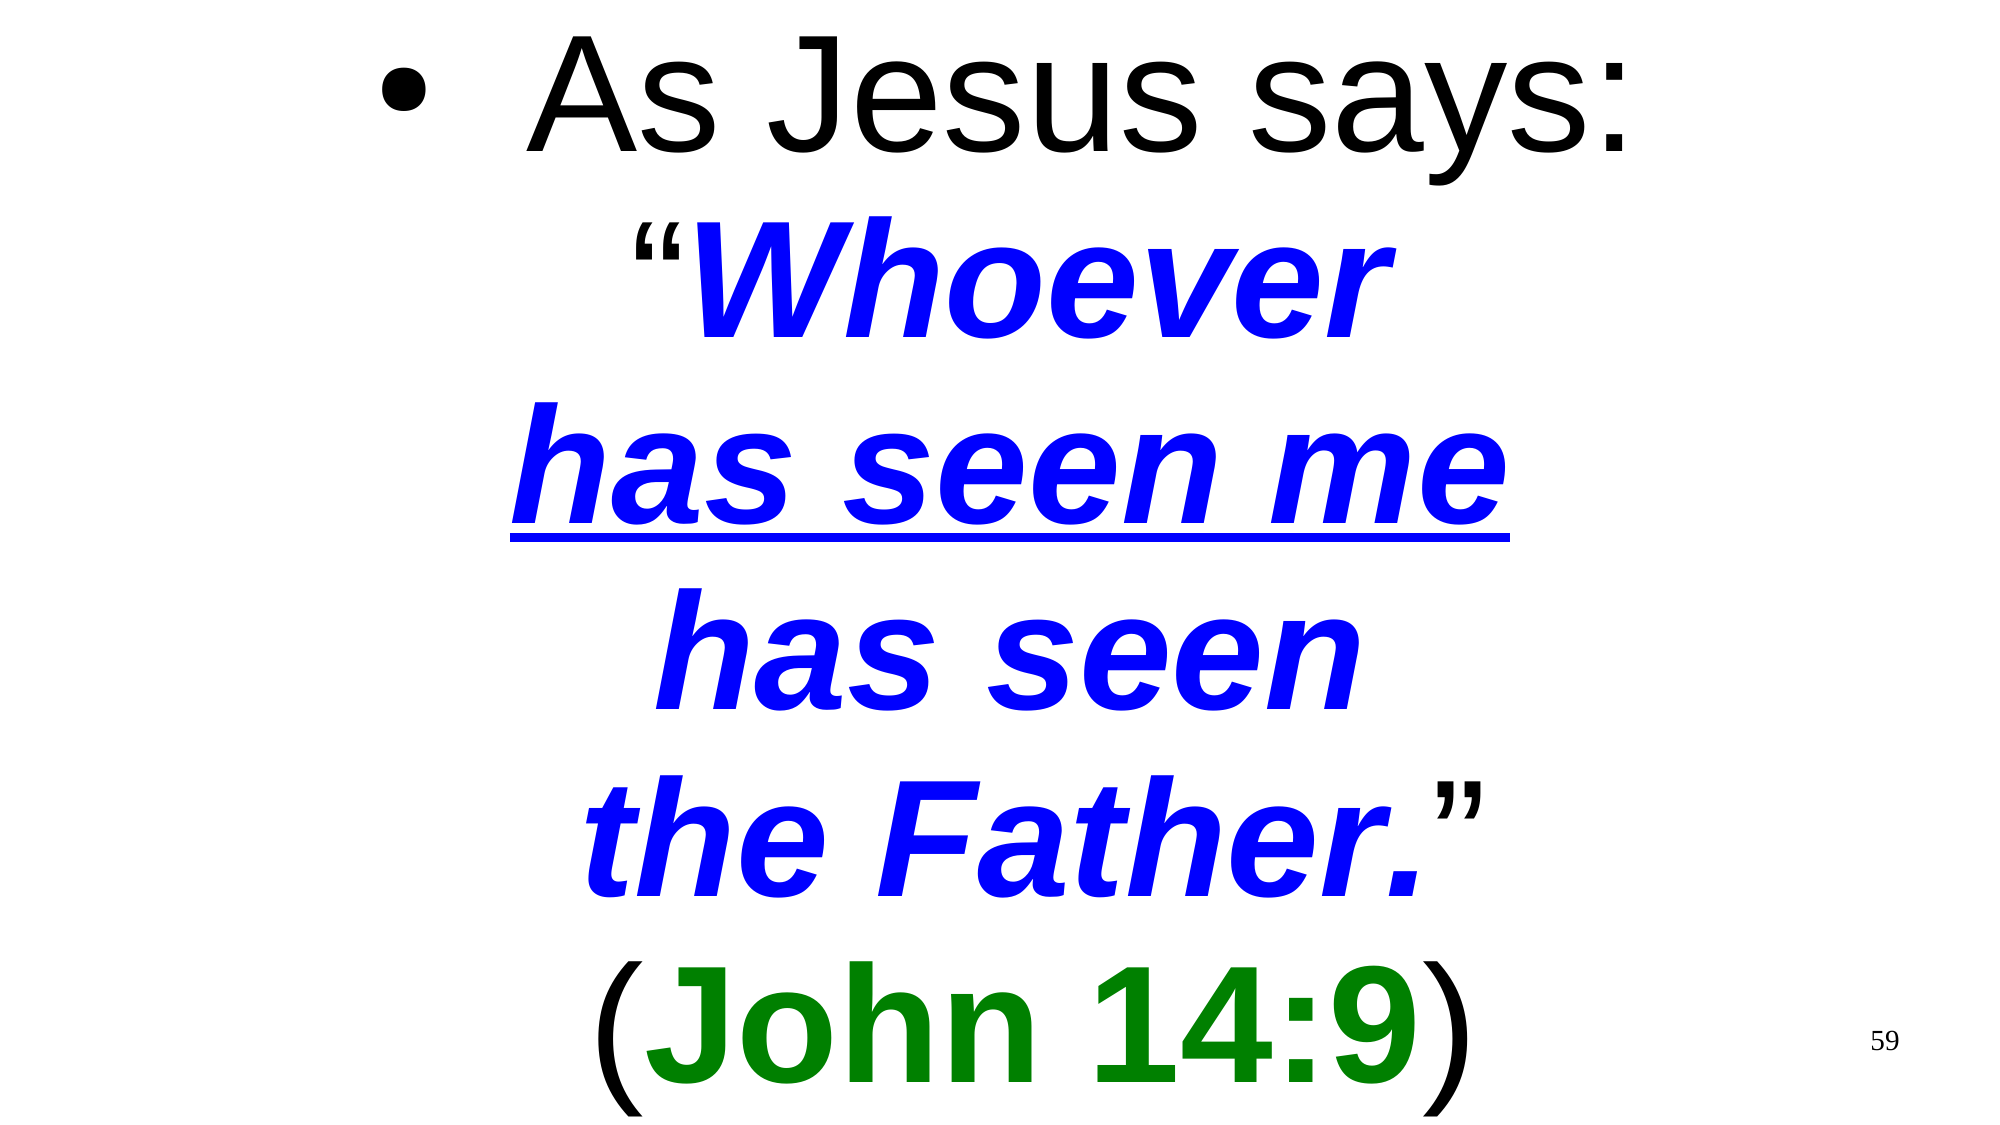

# As Jesus says: “Whoever has seen me has seen the Father.” (John 14:9)
59